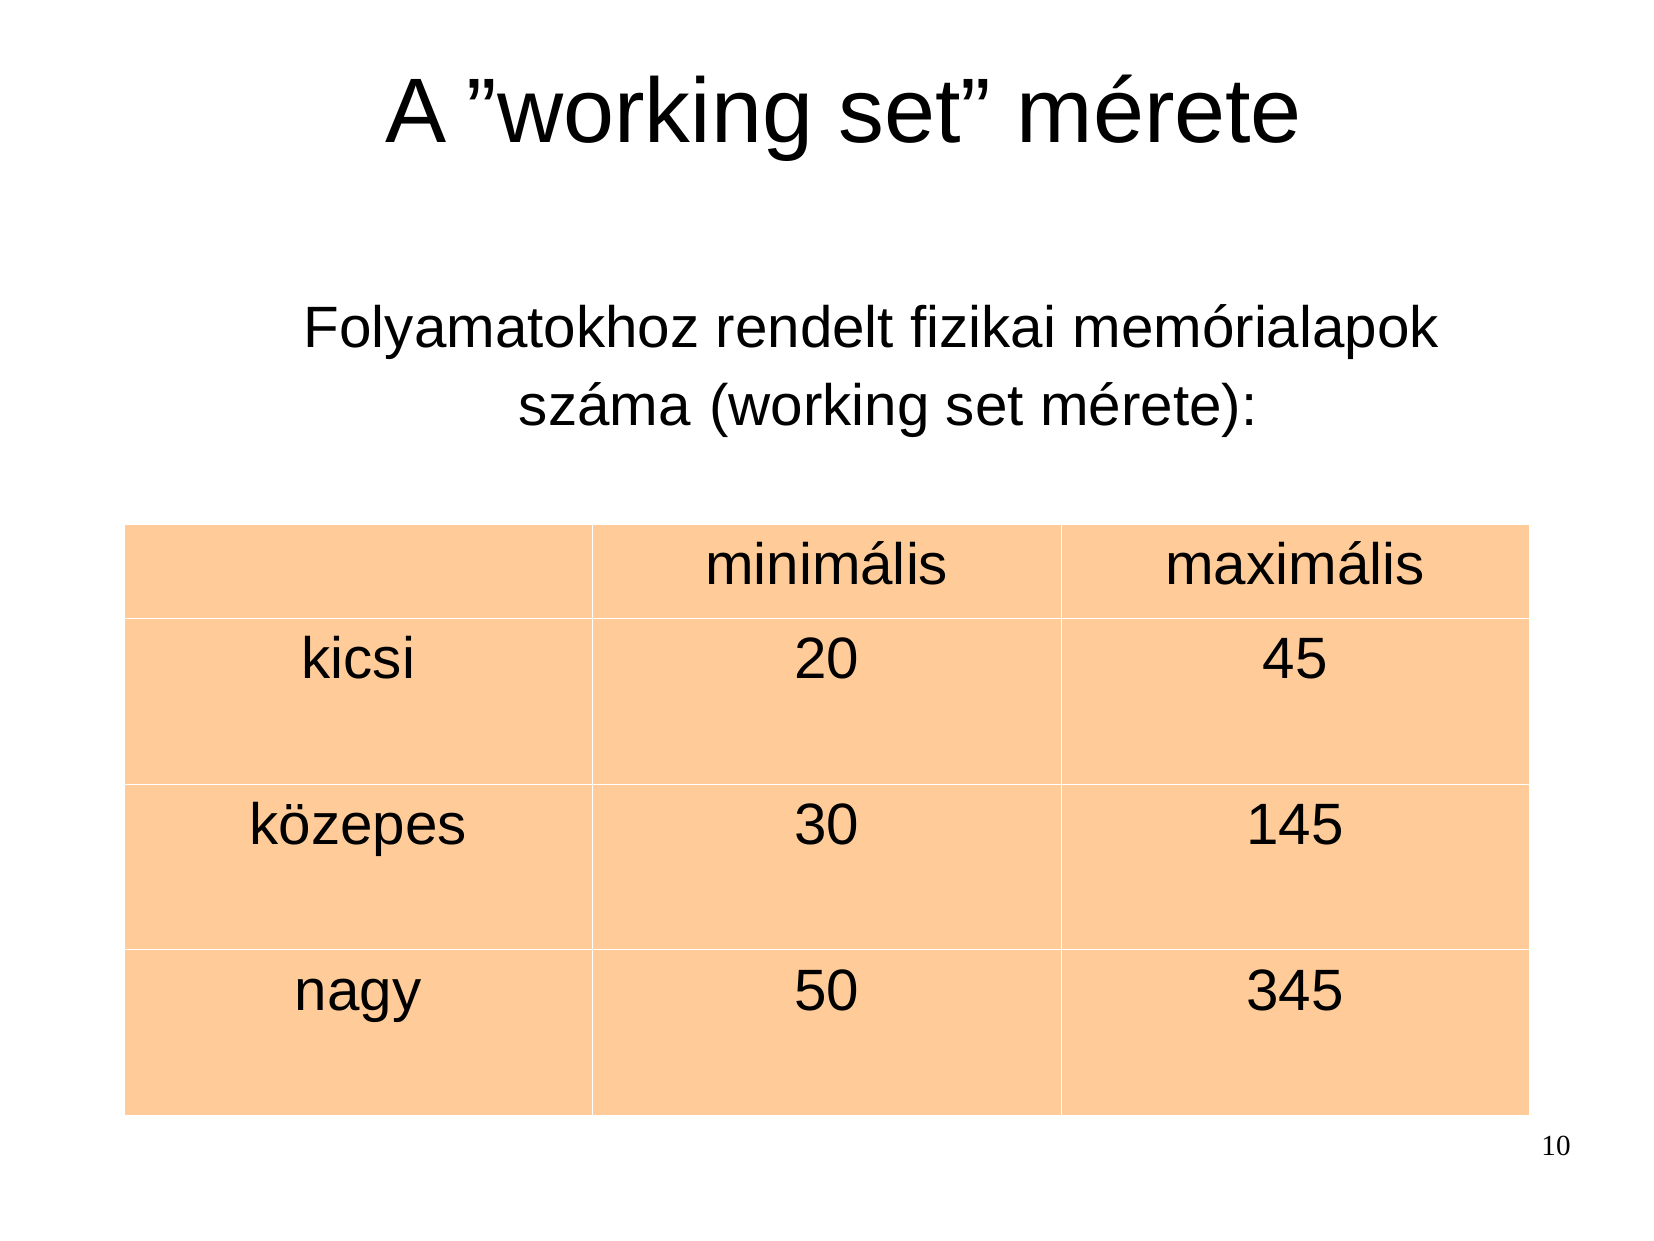

# A ”working set” mérete
Folyamatokhoz rendelt fizikai memórialapok
 száma (working set mérete):
| | minimális | maximális |
| --- | --- | --- |
| kicsi | 20 | 45 |
| közepes | 30 | 145 |
| nagy | 50 | 345 |
10